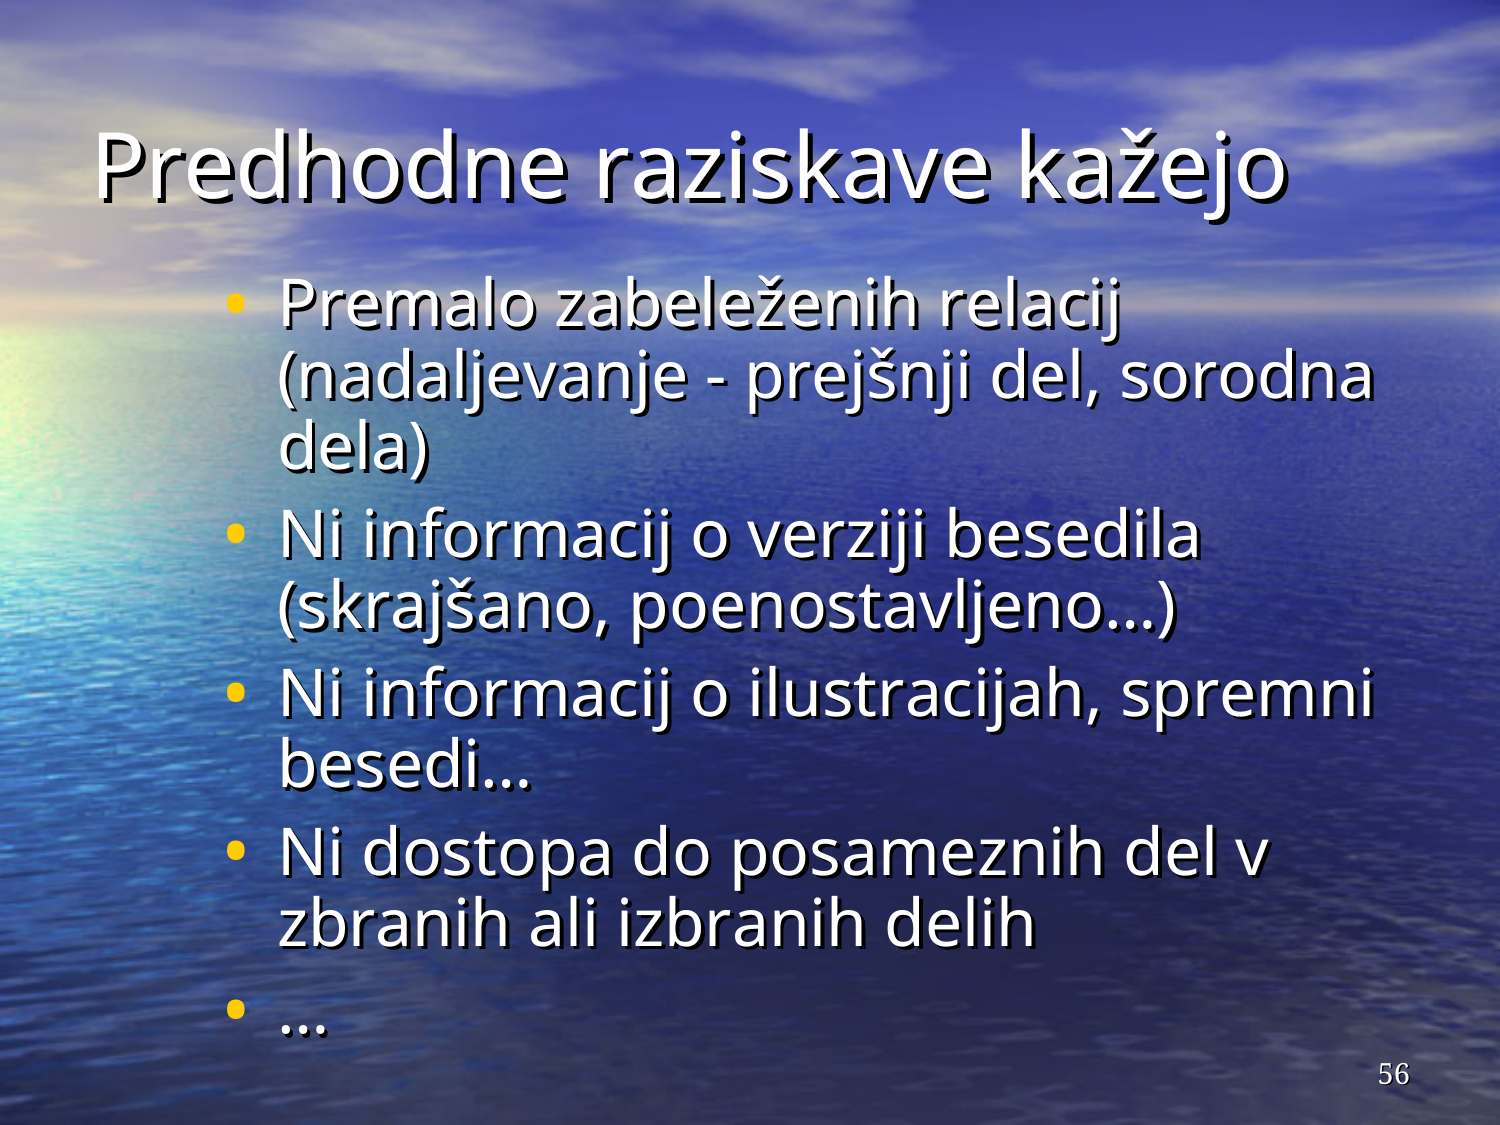

# Predhodne raziskave kažejo
Premalo zabeleženih relacij (nadaljevanje - prejšnji del, sorodna dela)
Ni informacij o verziji besedila (skrajšano, poenostavljeno…)
Ni informacij o ilustracijah, spremni besedi…
Ni dostopa do posameznih del v zbranih ali izbranih delih
…